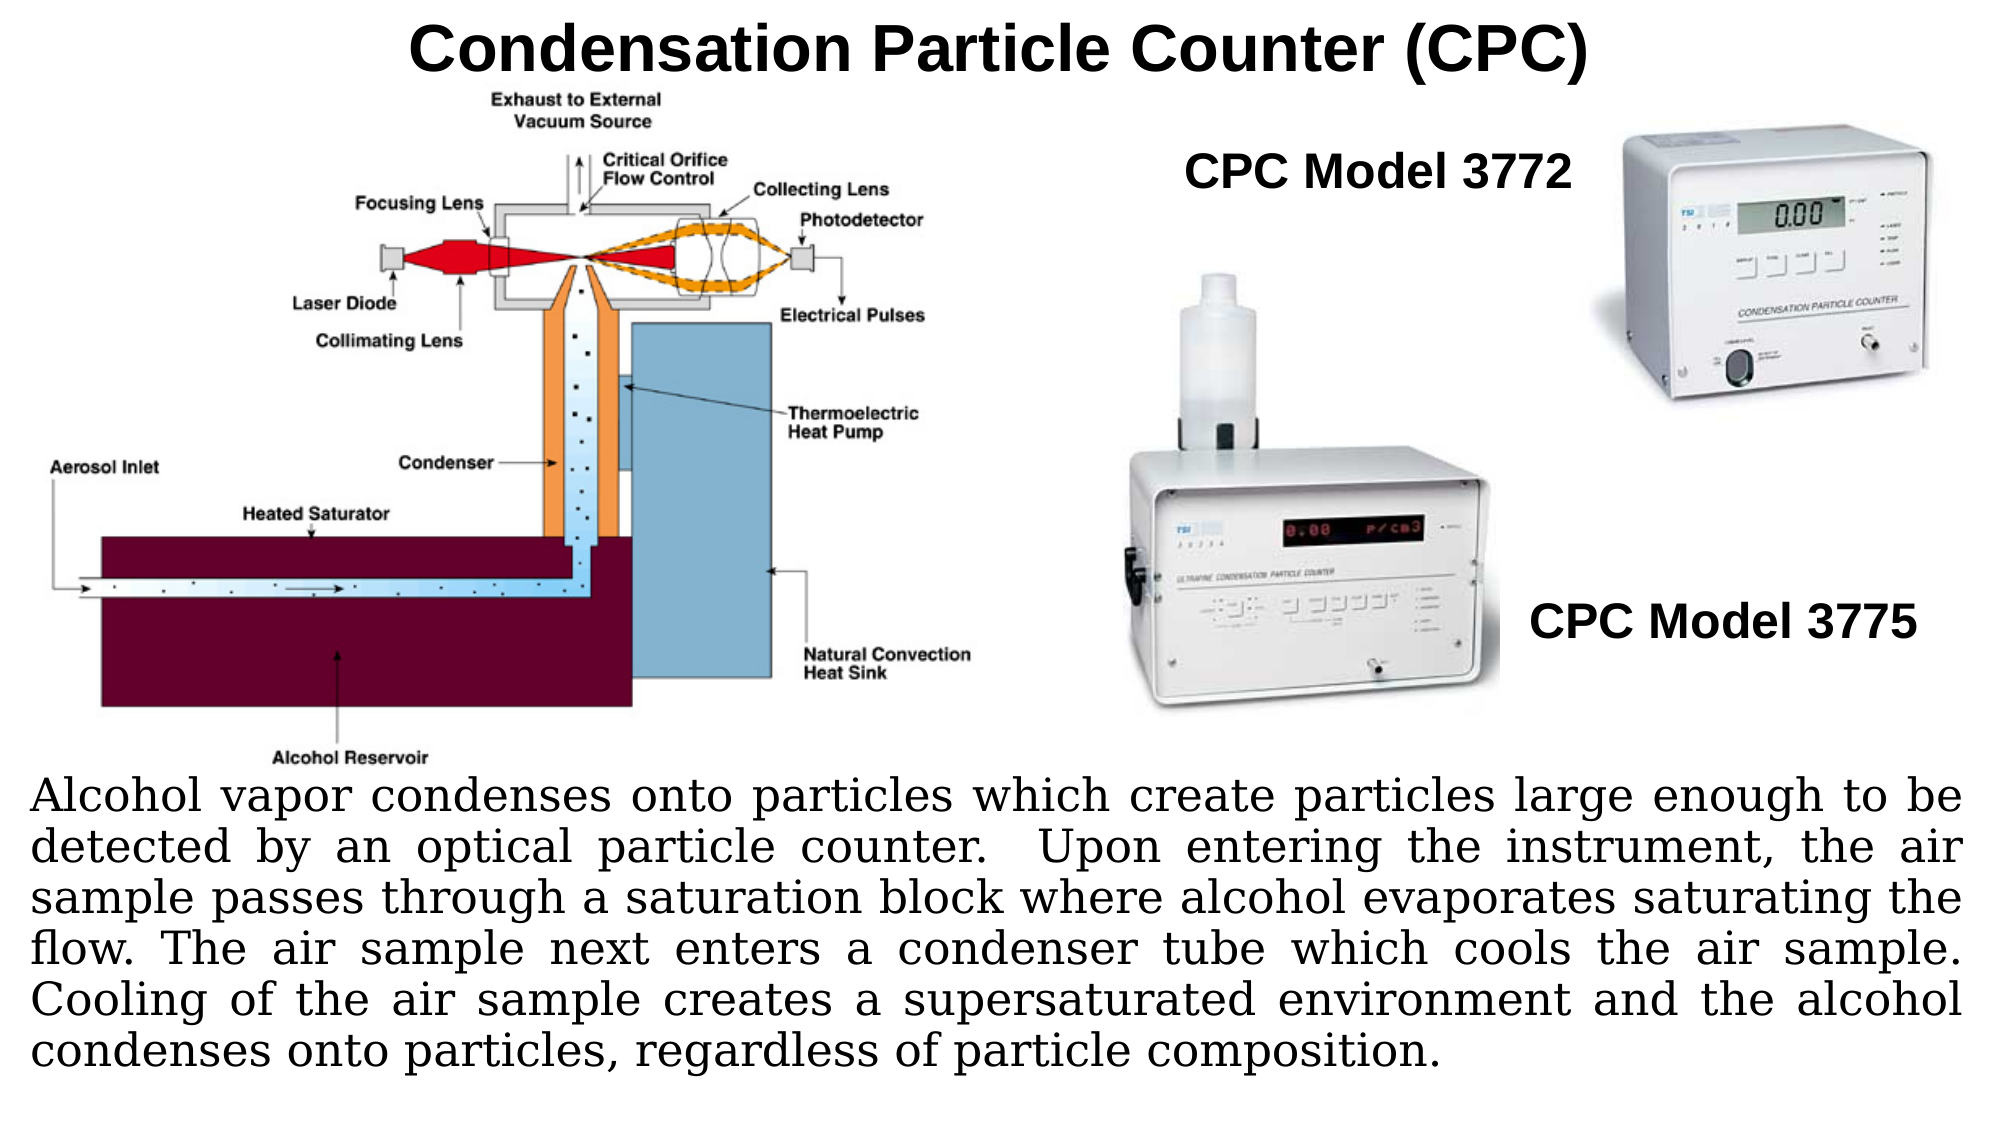

# Condensation Particle Counter (CPC)
CPC Model 3772
CPC Model 3775
Alcohol vapor condenses onto particles which create particles large enough to be detected by an optical particle counter. Upon entering the instrument, the air sample passes through a saturation block where alcohol evaporates saturating the flow. The air sample next enters a condenser tube which cools the air sample. Cooling of the air sample creates a supersaturated environment and the alcohol condenses onto particles, regardless of particle composition.